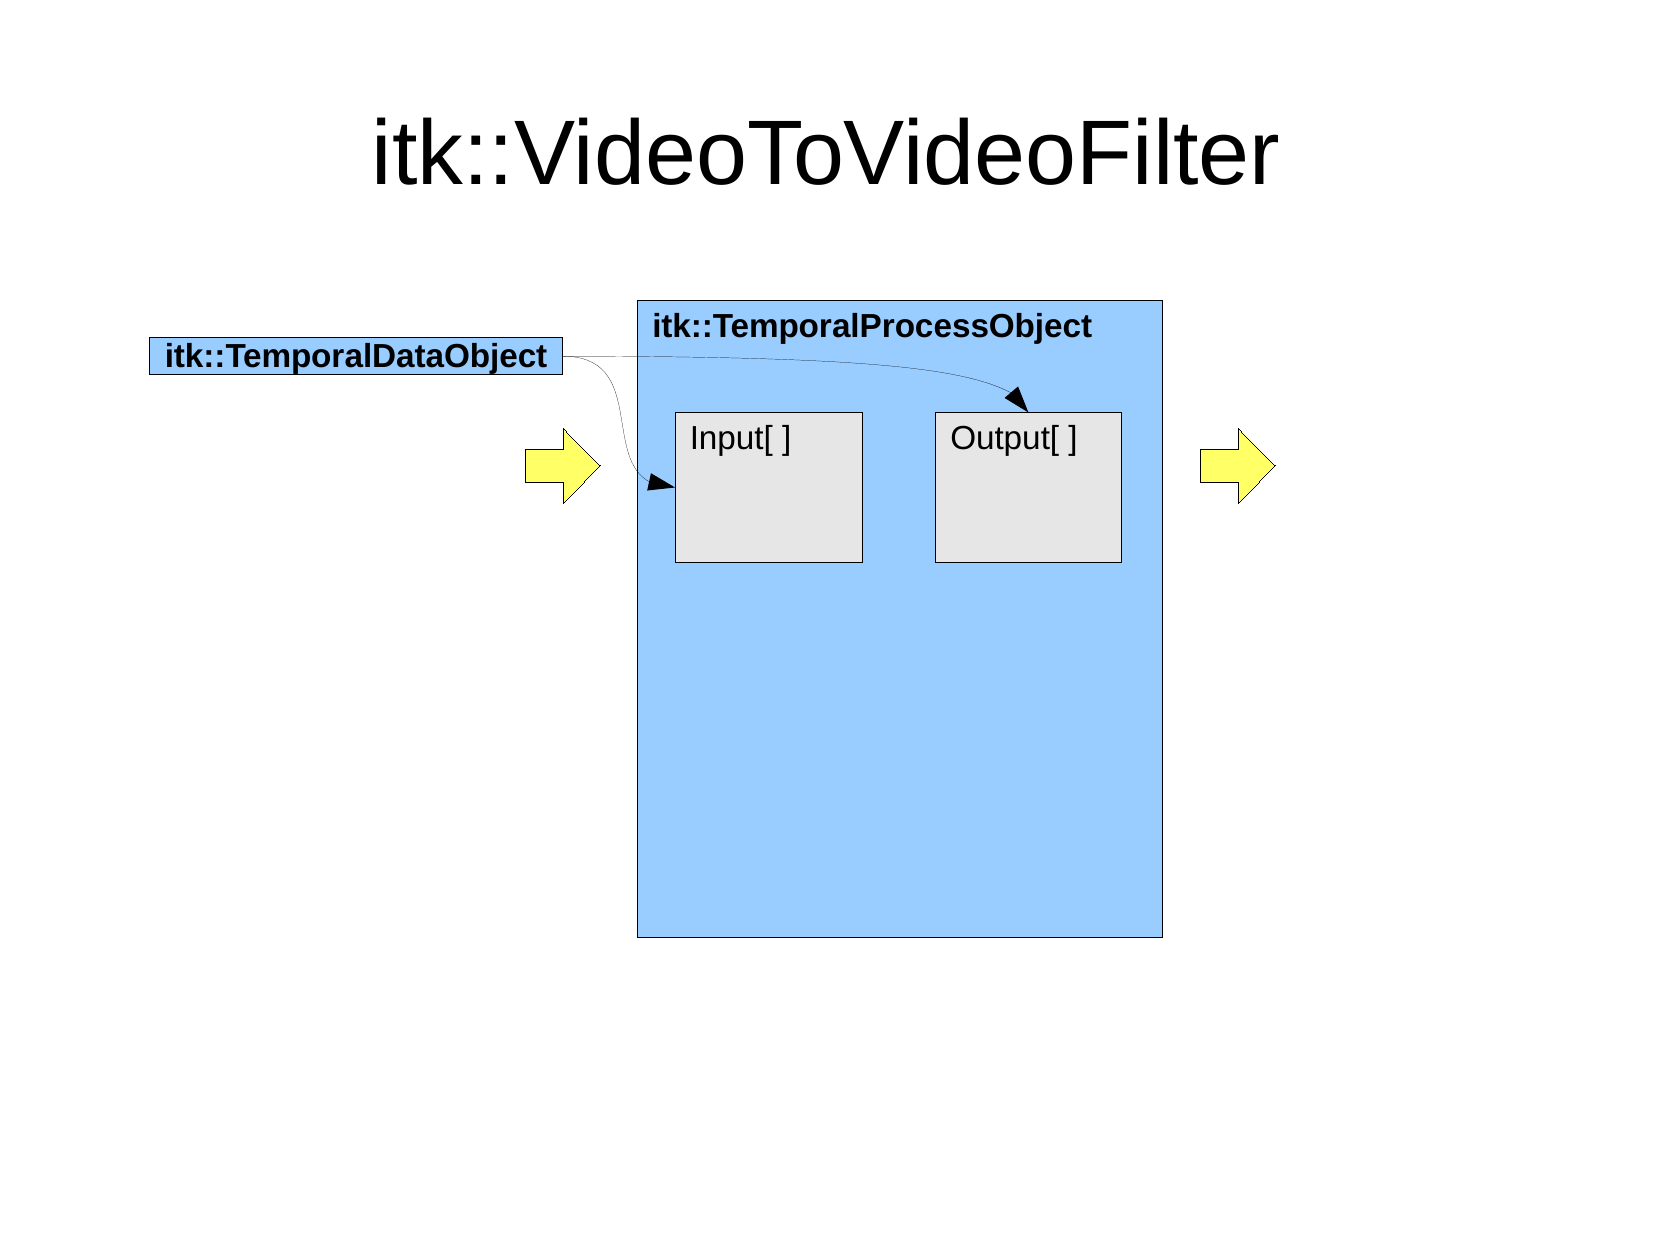

# itk::VideoToVideoFilter
itk::TemporalProcessObject
itk::TemporalDataObject
Input[ ]
Output[ ]